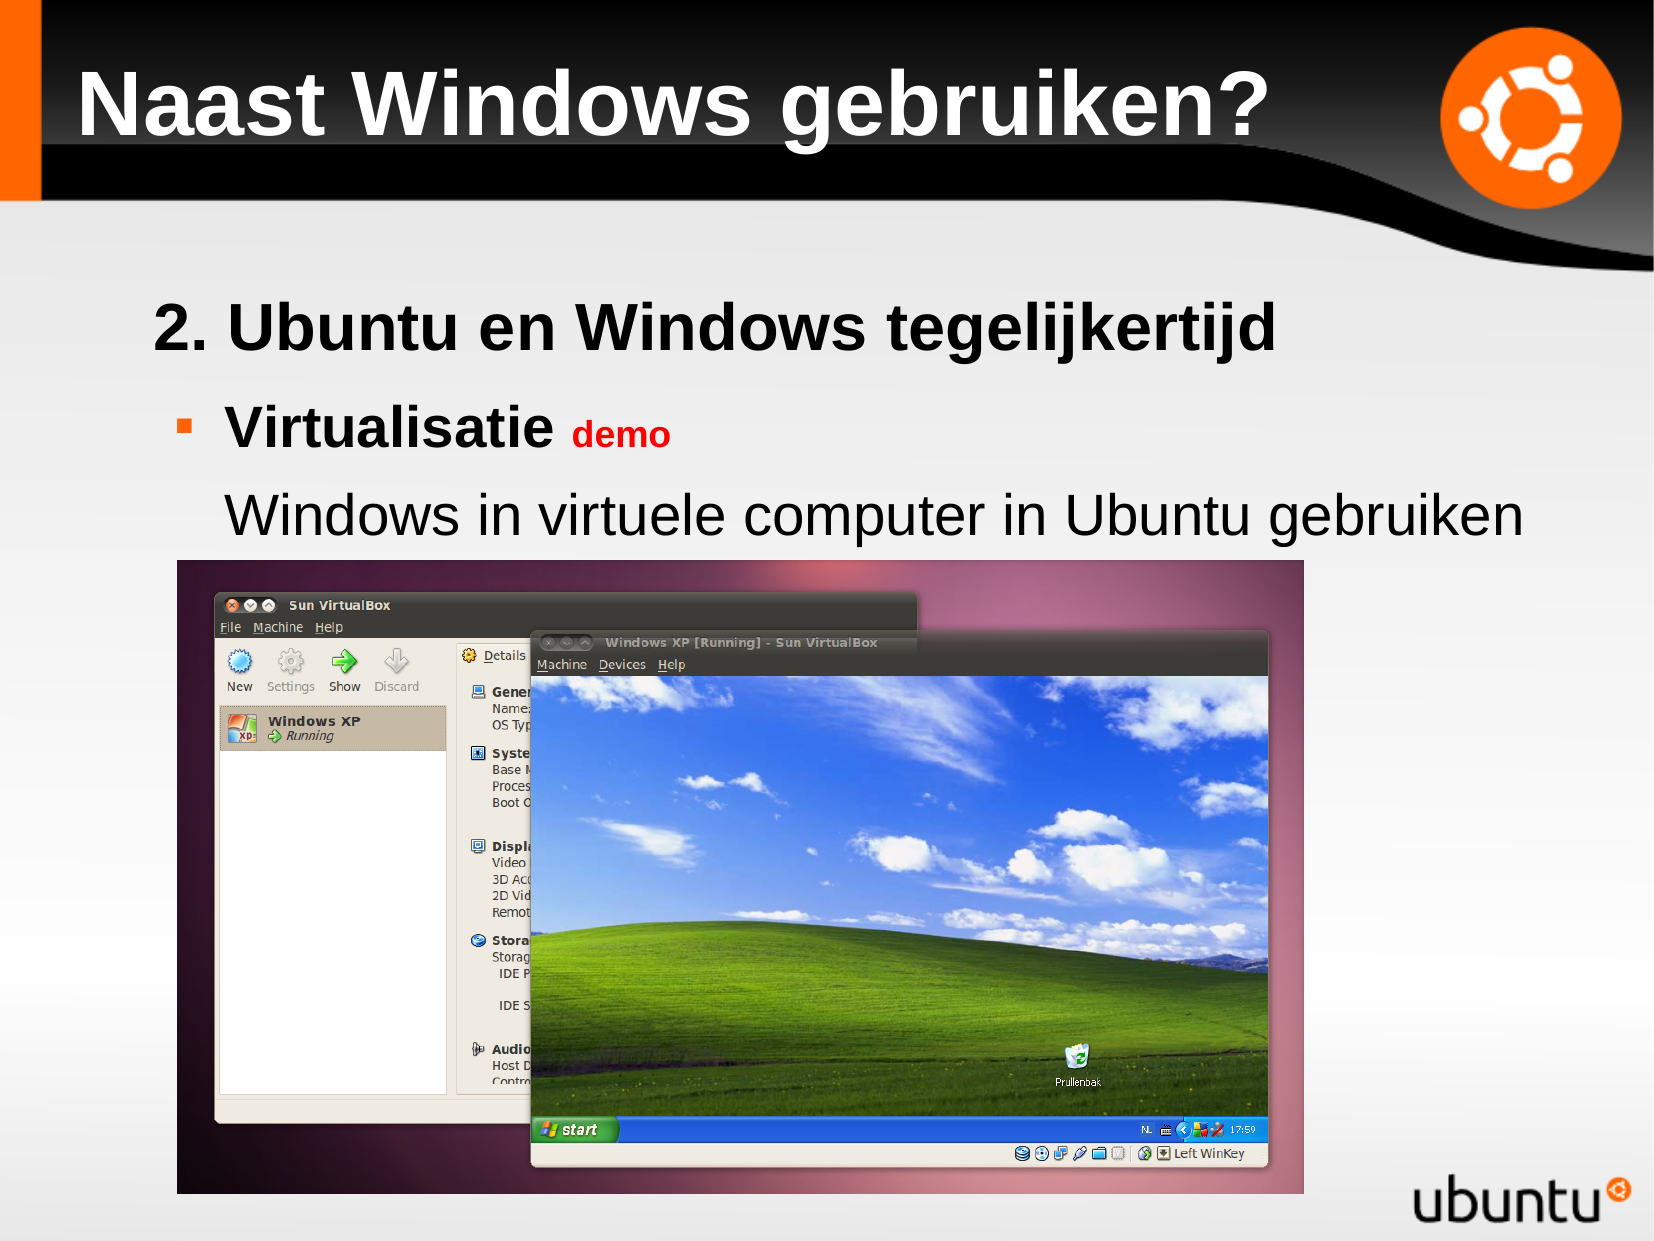

# Naast Windows gebruiken?
2. Ubuntu en Windows tegelijkertijd
Virtualisatie demo
Windows in virtuele computer in Ubuntu gebruiken